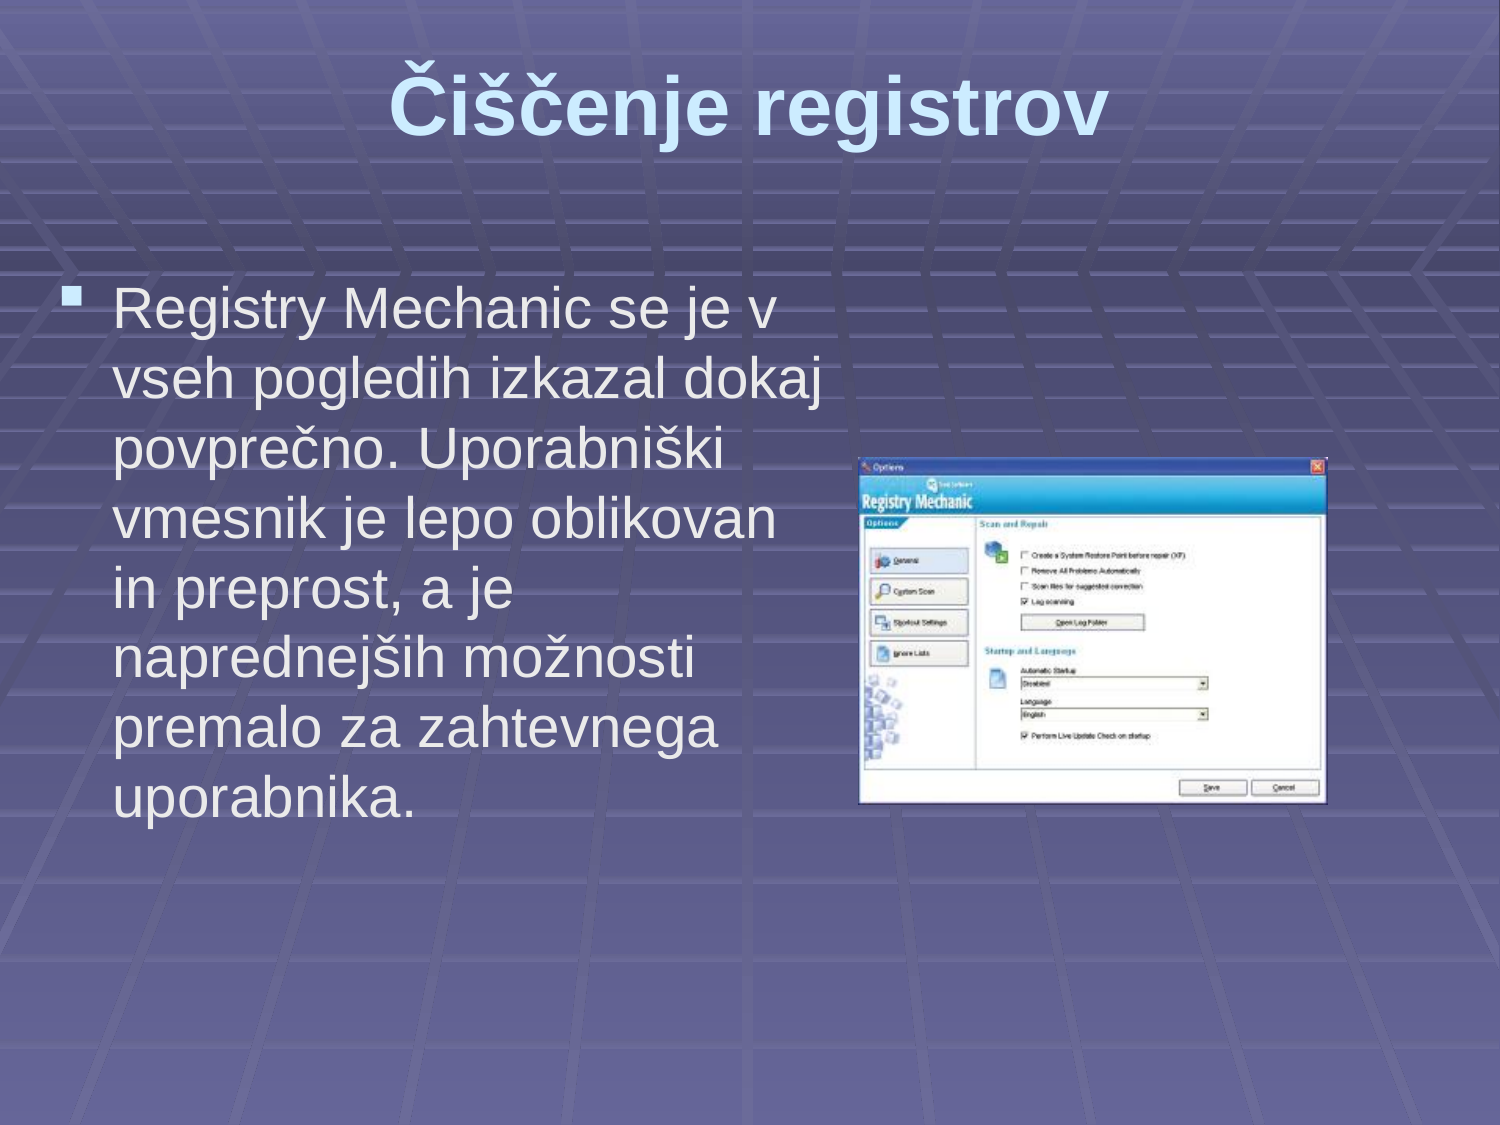

# Čiščenje registrov
Registry Mechanic se je v vseh pogledih izkazal dokaj povprečno. Uporabniški vmesnik je lepo oblikovan in preprost, a je naprednejših možnosti premalo za zahtevnega uporabnika.